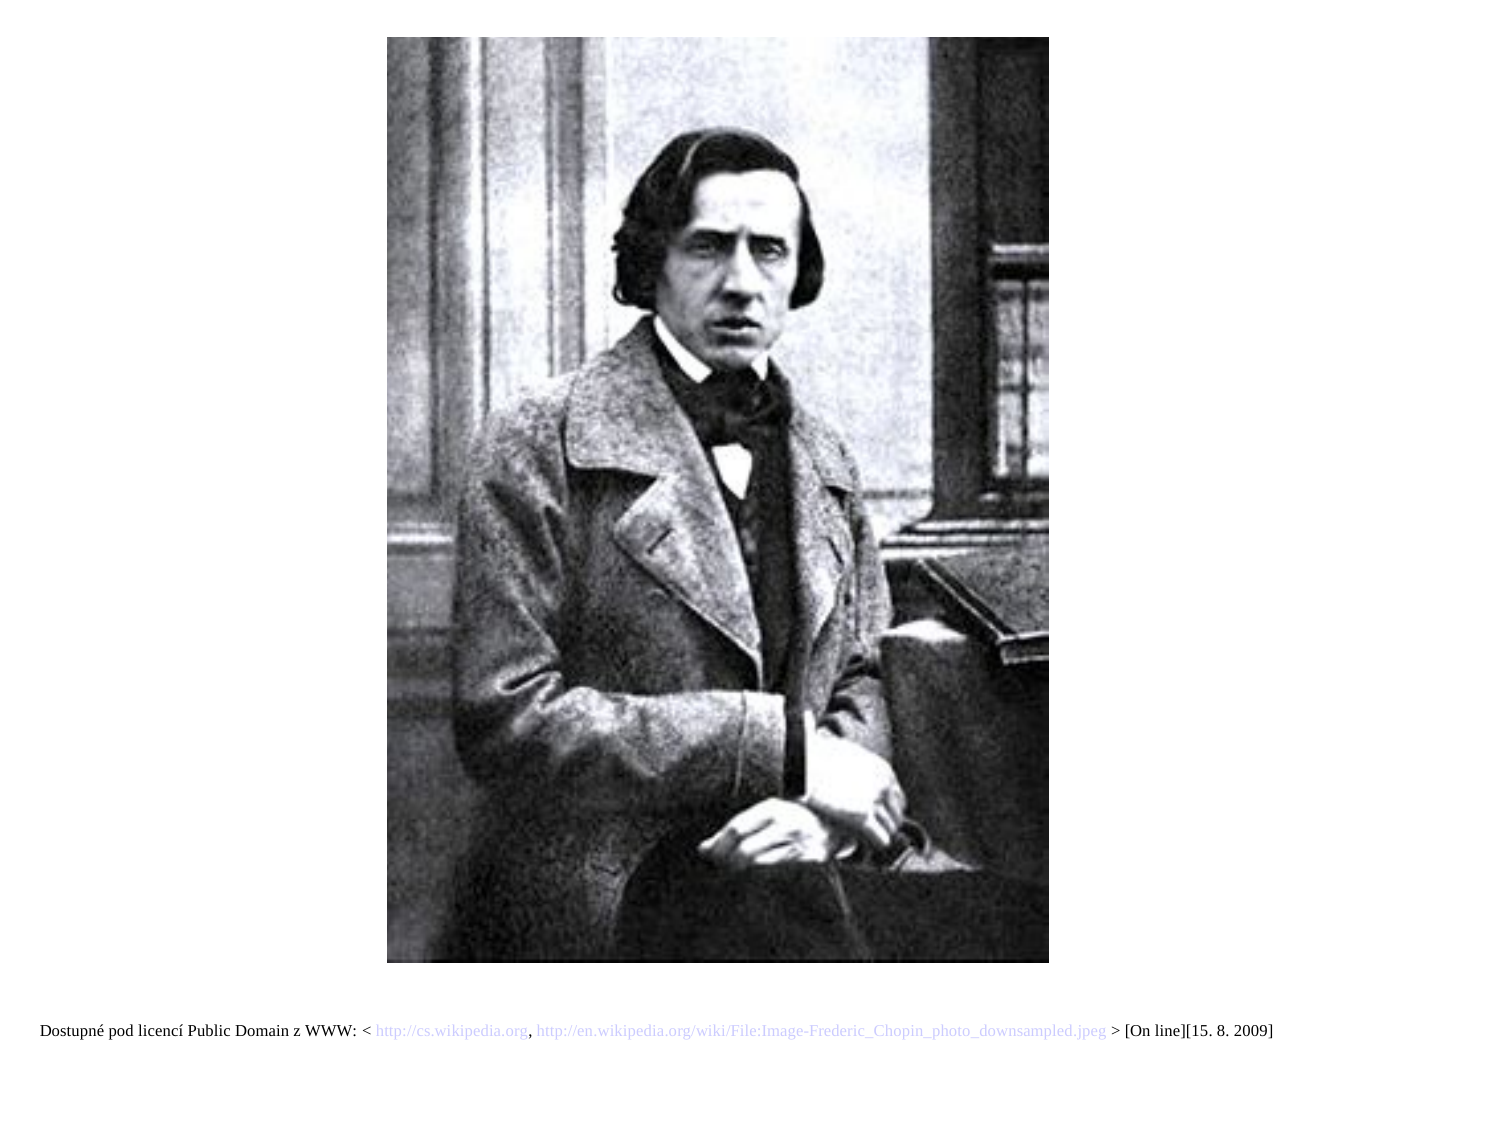

Dostupné pod licencí Public Domain z WWW: < http://cs.wikipedia.org, http://en.wikipedia.org/wiki/File:Image-Frederic_Chopin_photo_downsampled.jpeg > [On line][15. 8. 2009]